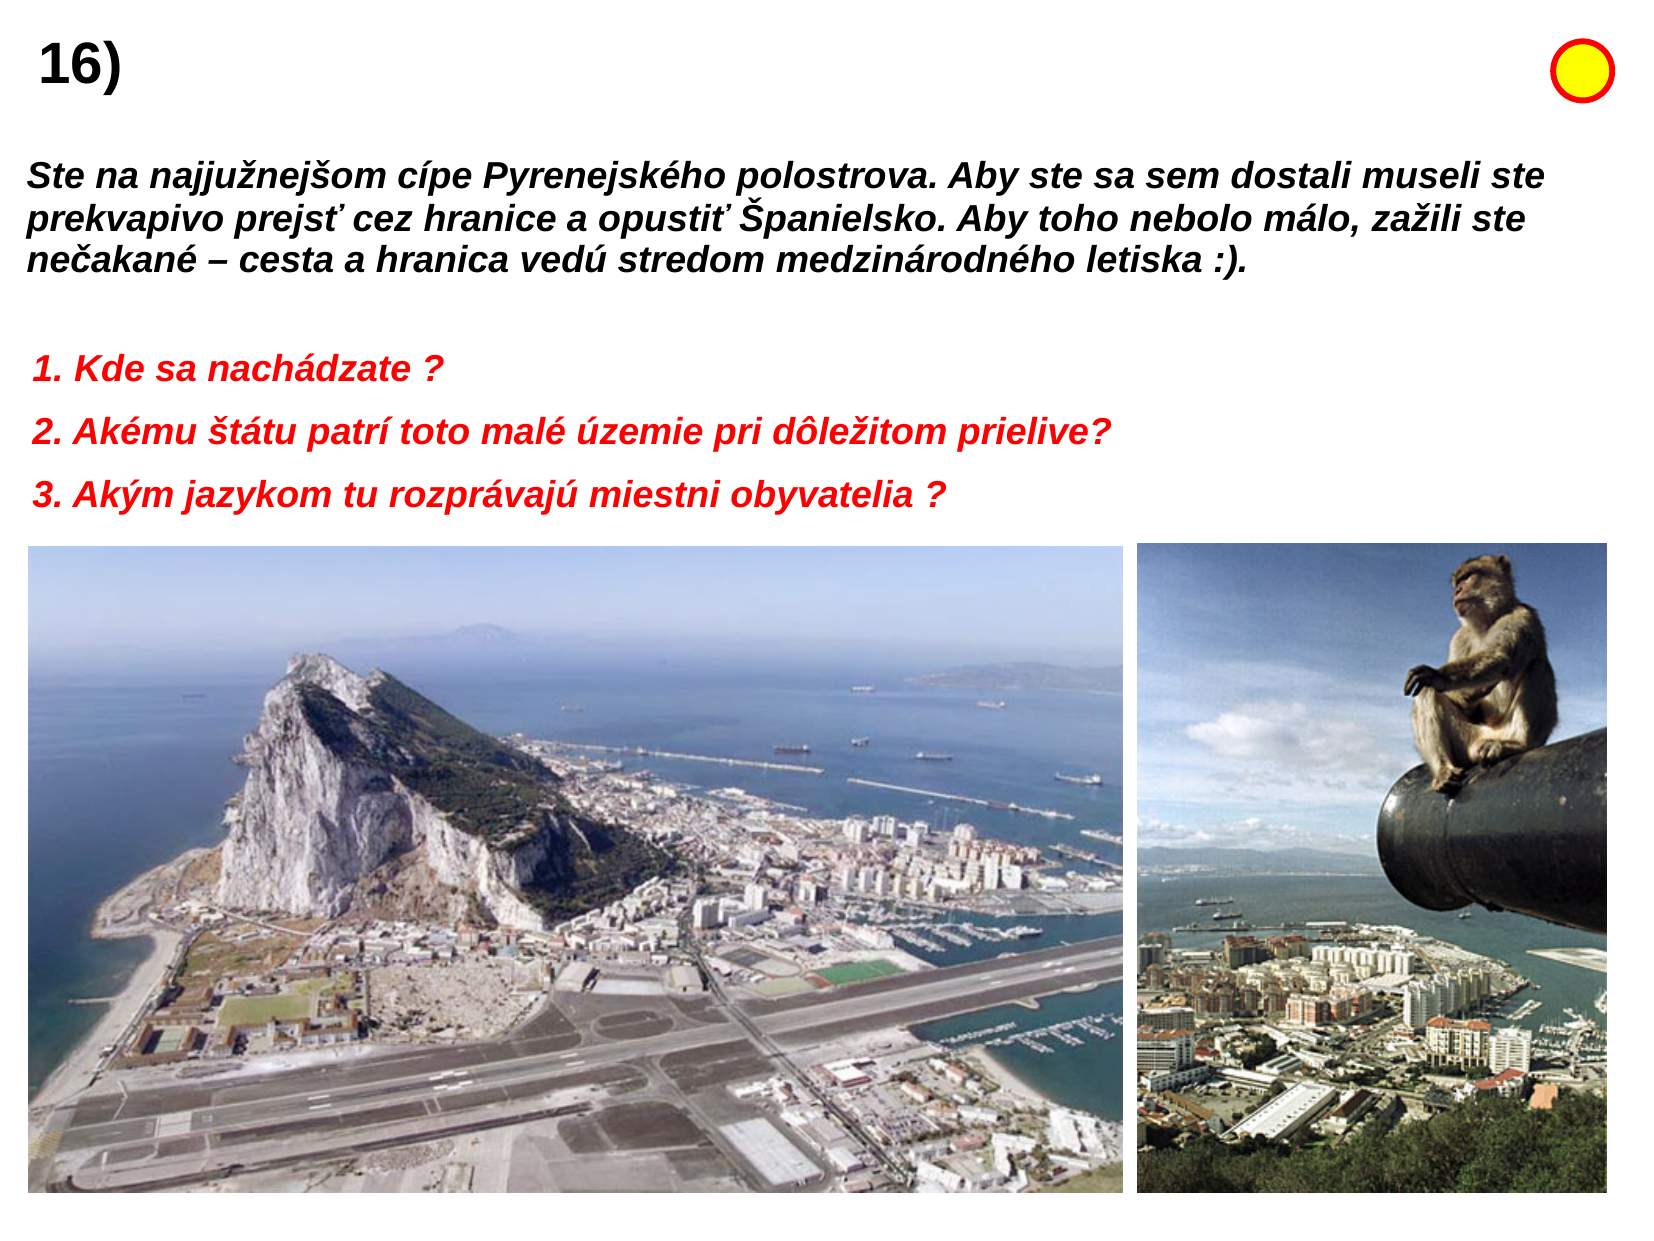

16)
Ste na najjužnejšom cípe Pyrenejského polostrova. Aby ste sa sem dostali museli ste
prekvapivo prejsť cez hranice a opustiť Španielsko. Aby toho nebolo málo, zažili ste
nečakané – cesta a hranica vedú stredom medzinárodného letiska :).
1. Kde sa nachádzate ?
2. Akému štátu patrí toto malé územie pri dôležitom prielive?
3. Akým jazykom tu rozprávajú miestni obyvatelia ?